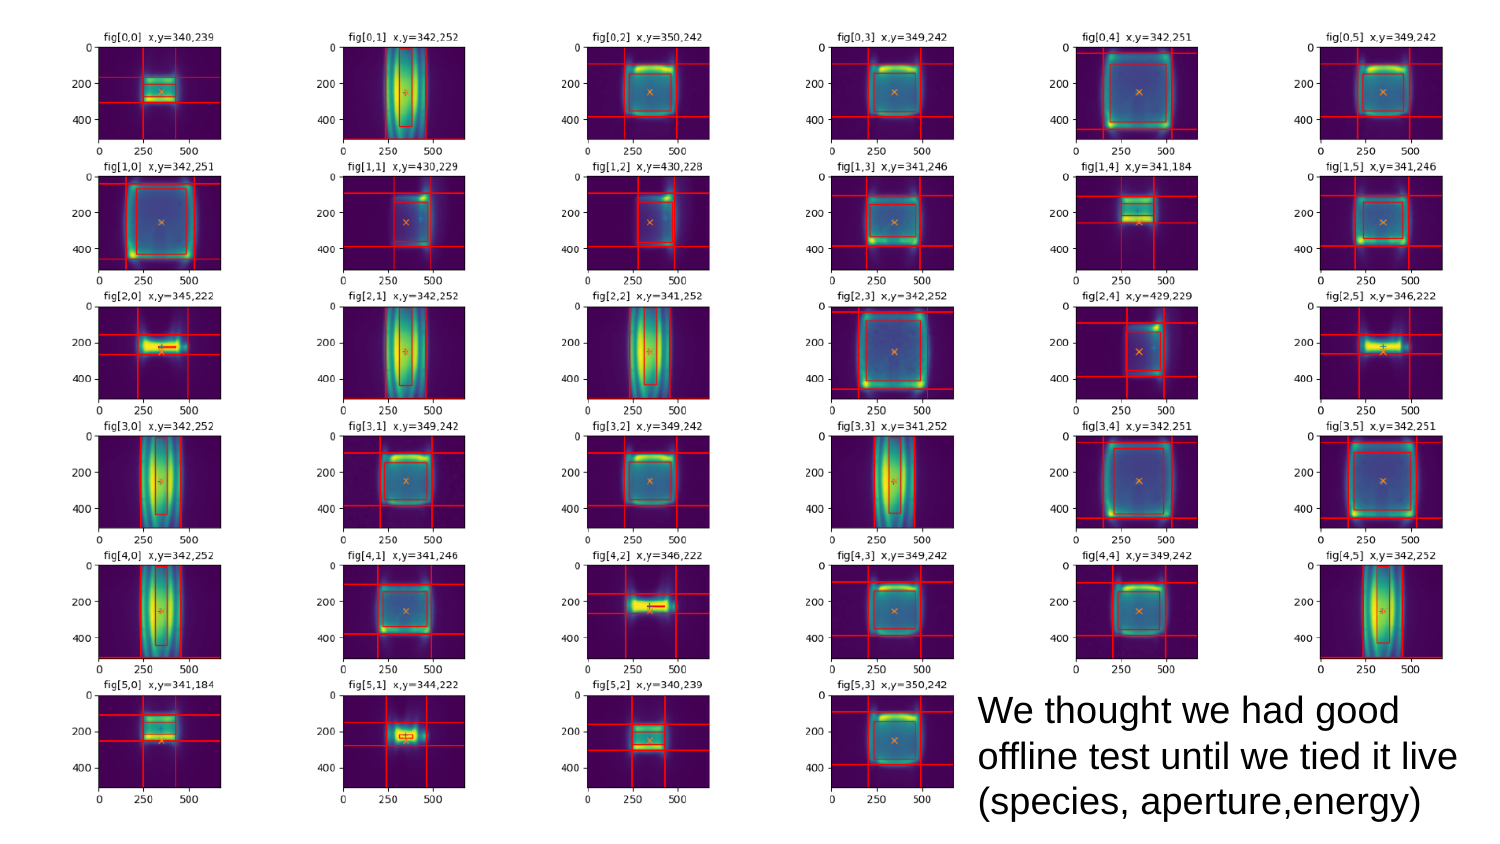

# We thought we had good offline test until we tied it live (species, aperture,energy)